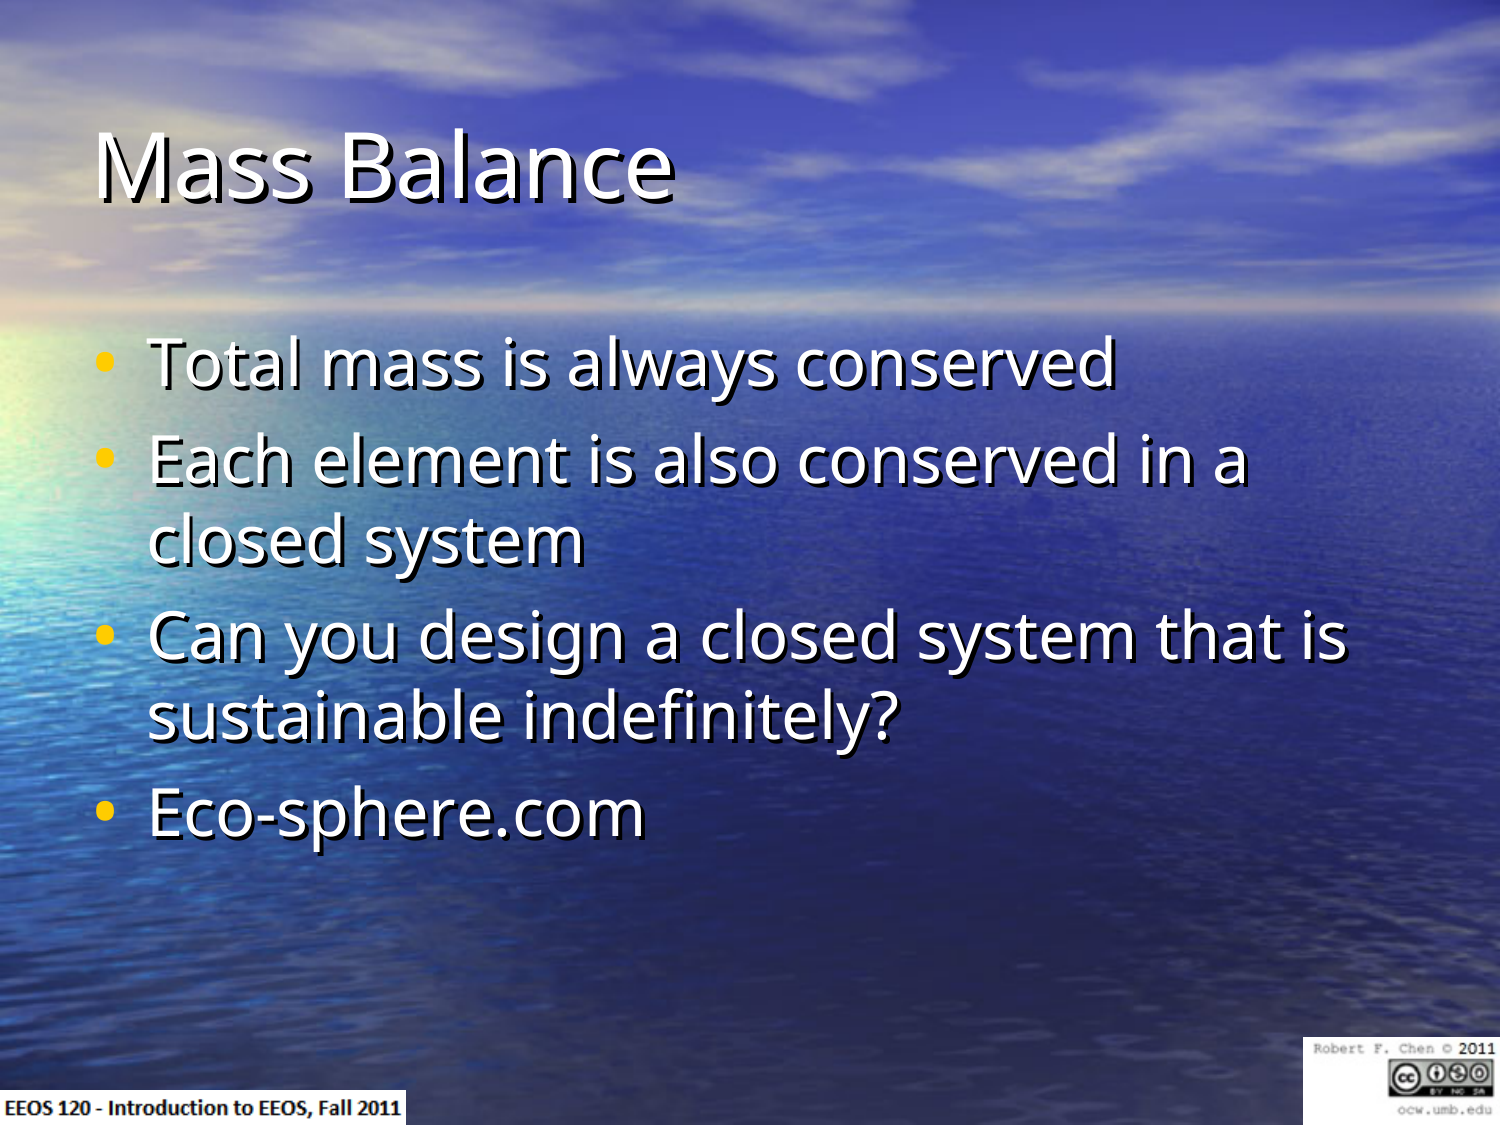

# Mass Balance
Total mass is always conserved
Each element is also conserved in a closed system
Can you design a closed system that is sustainable indefinitely?
Eco-sphere.com